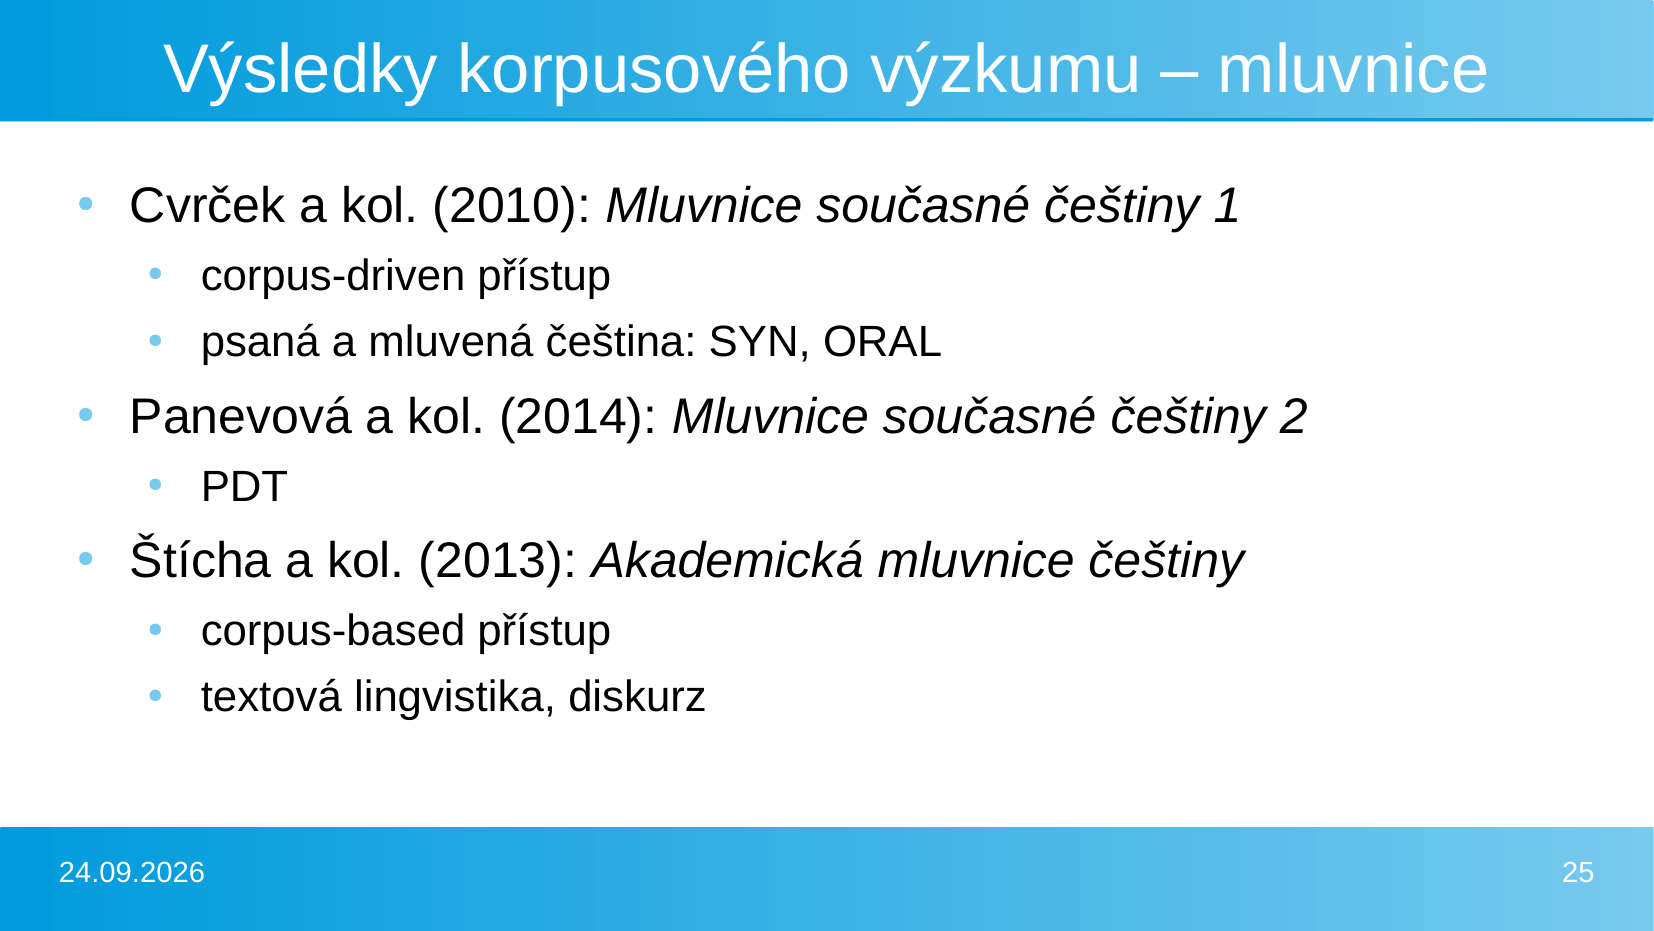

# Výsledky korpusového výzkumu – mluvnice
Cvrček a kol. (2010): Mluvnice současné češtiny 1
corpus-driven přístup
psaná a mluvená čeština: SYN, ORAL
Panevová a kol. (2014): Mluvnice současné češtiny 2
PDT
Štícha a kol. (2013): Akademická mluvnice češtiny
corpus-based přístup
textová lingvistika, diskurz
25